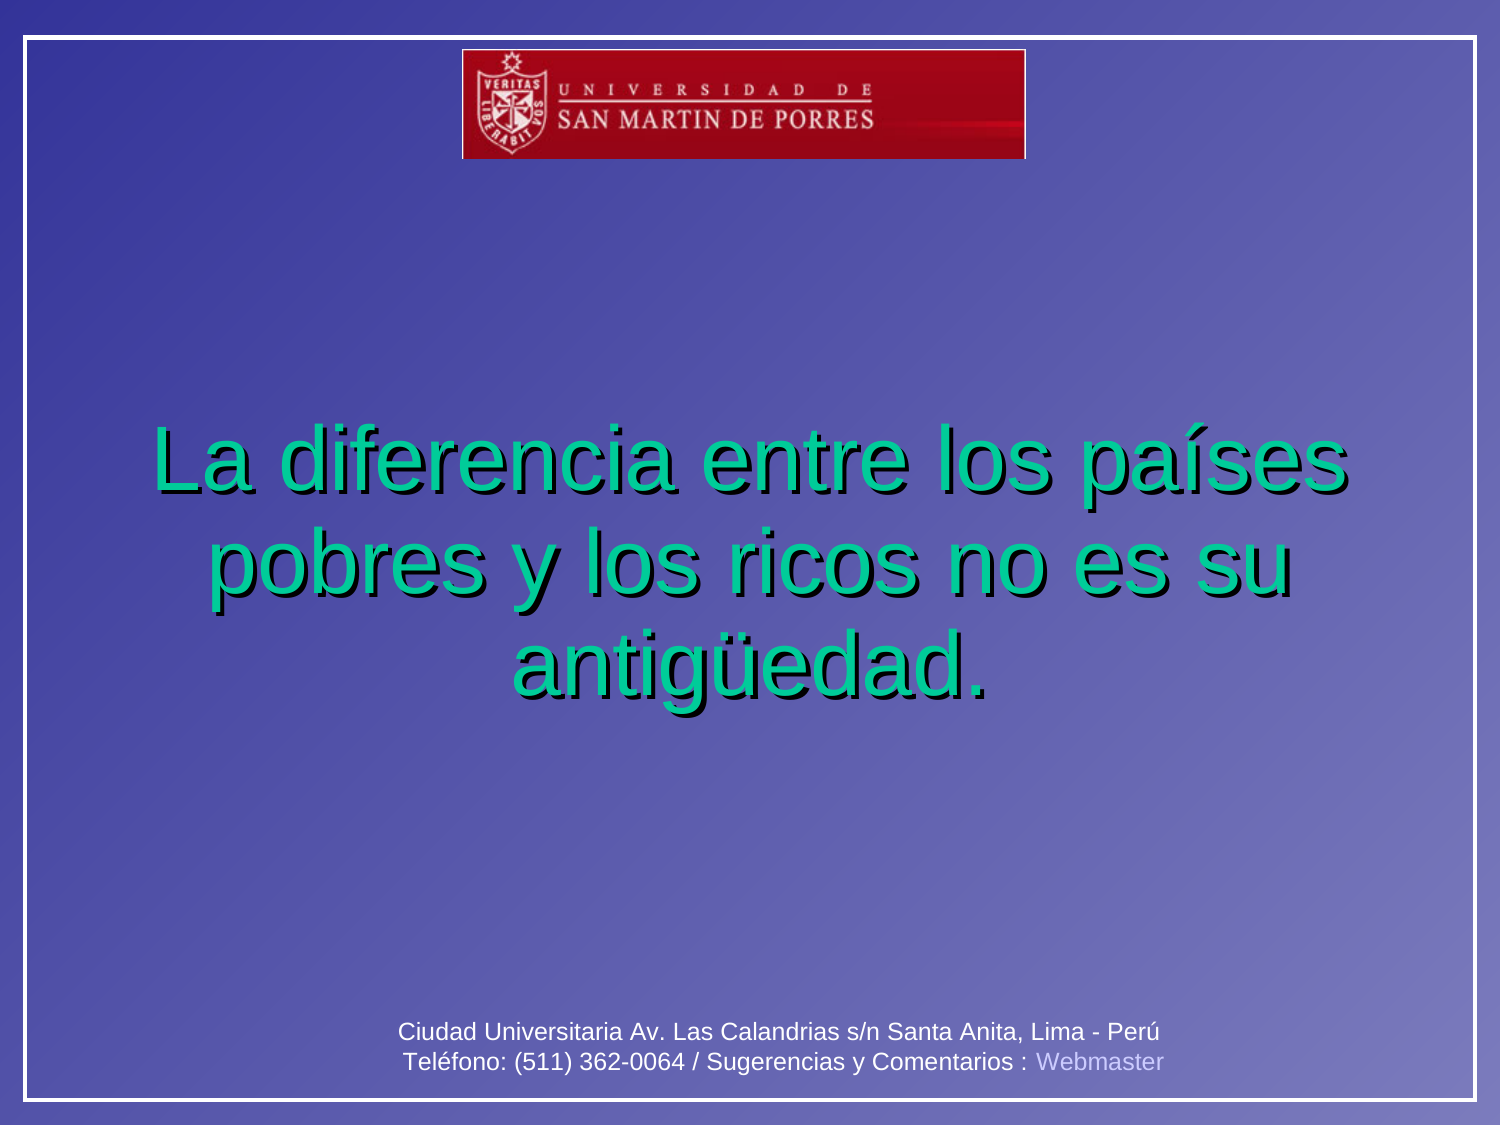

# La diferencia entre los países pobres y los ricos no es su antigüedad.